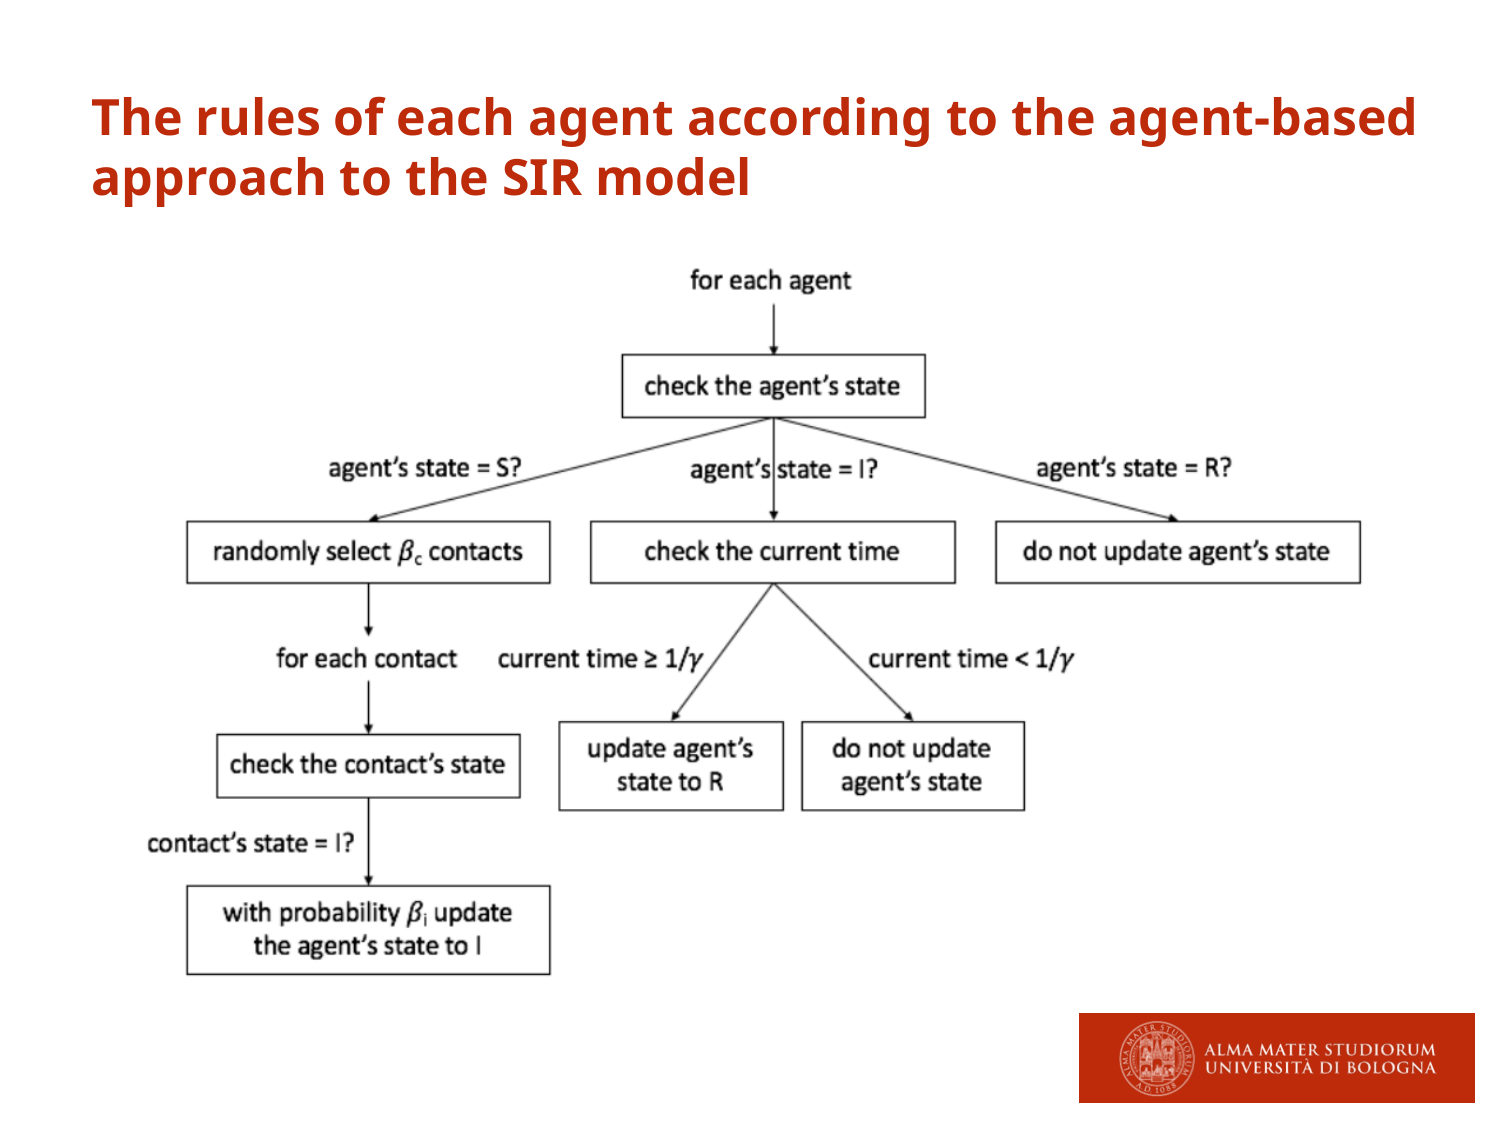

The rules of each agent according to the agent-based approach to the SIR model